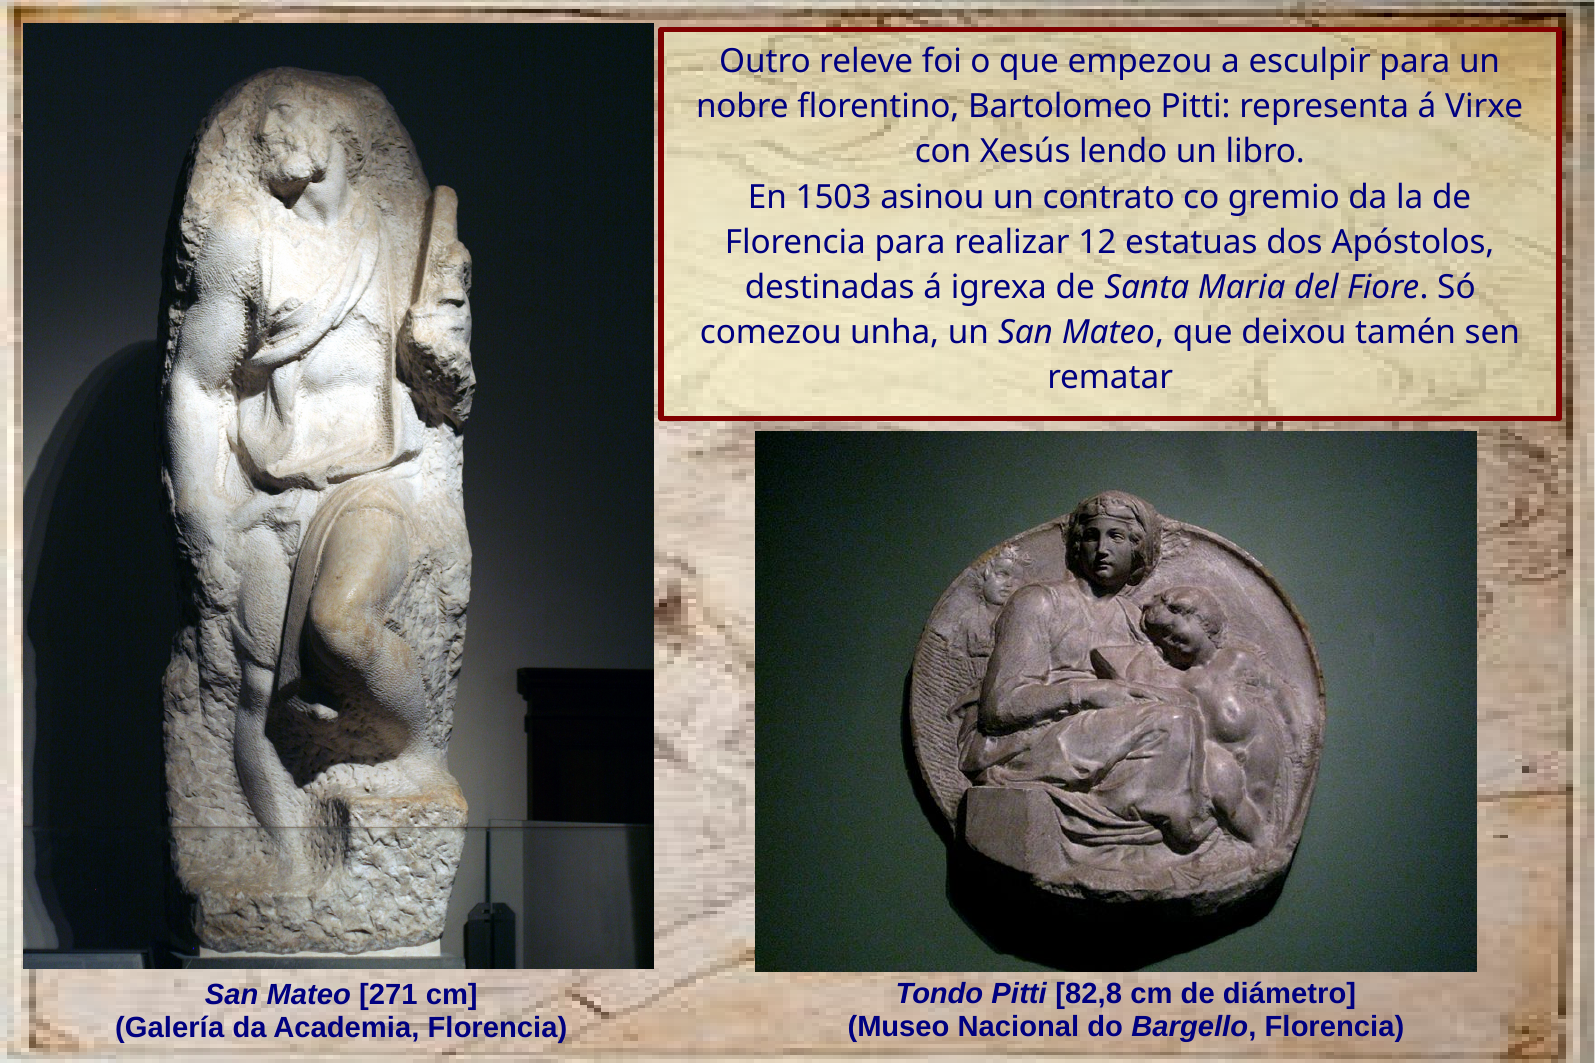

Outro releve foi o que empezou a esculpir para un nobre florentino, Bartolomeo Pitti: representa á Virxe con Xesús lendo un libro.
En 1503 asinou un contrato co gremio da la de Florencia para realizar 12 estatuas dos Apóstolos, destinadas á igrexa de Santa Maria del Fiore. Só comezou unha, un San Mateo, que deixou tamén sen rematar
Tondo Pitti [82,8 cm de diámetro]
(Museo Nacional do Bargello, Florencia)
San Mateo [271 cm]
(Galería da Academia, Florencia)